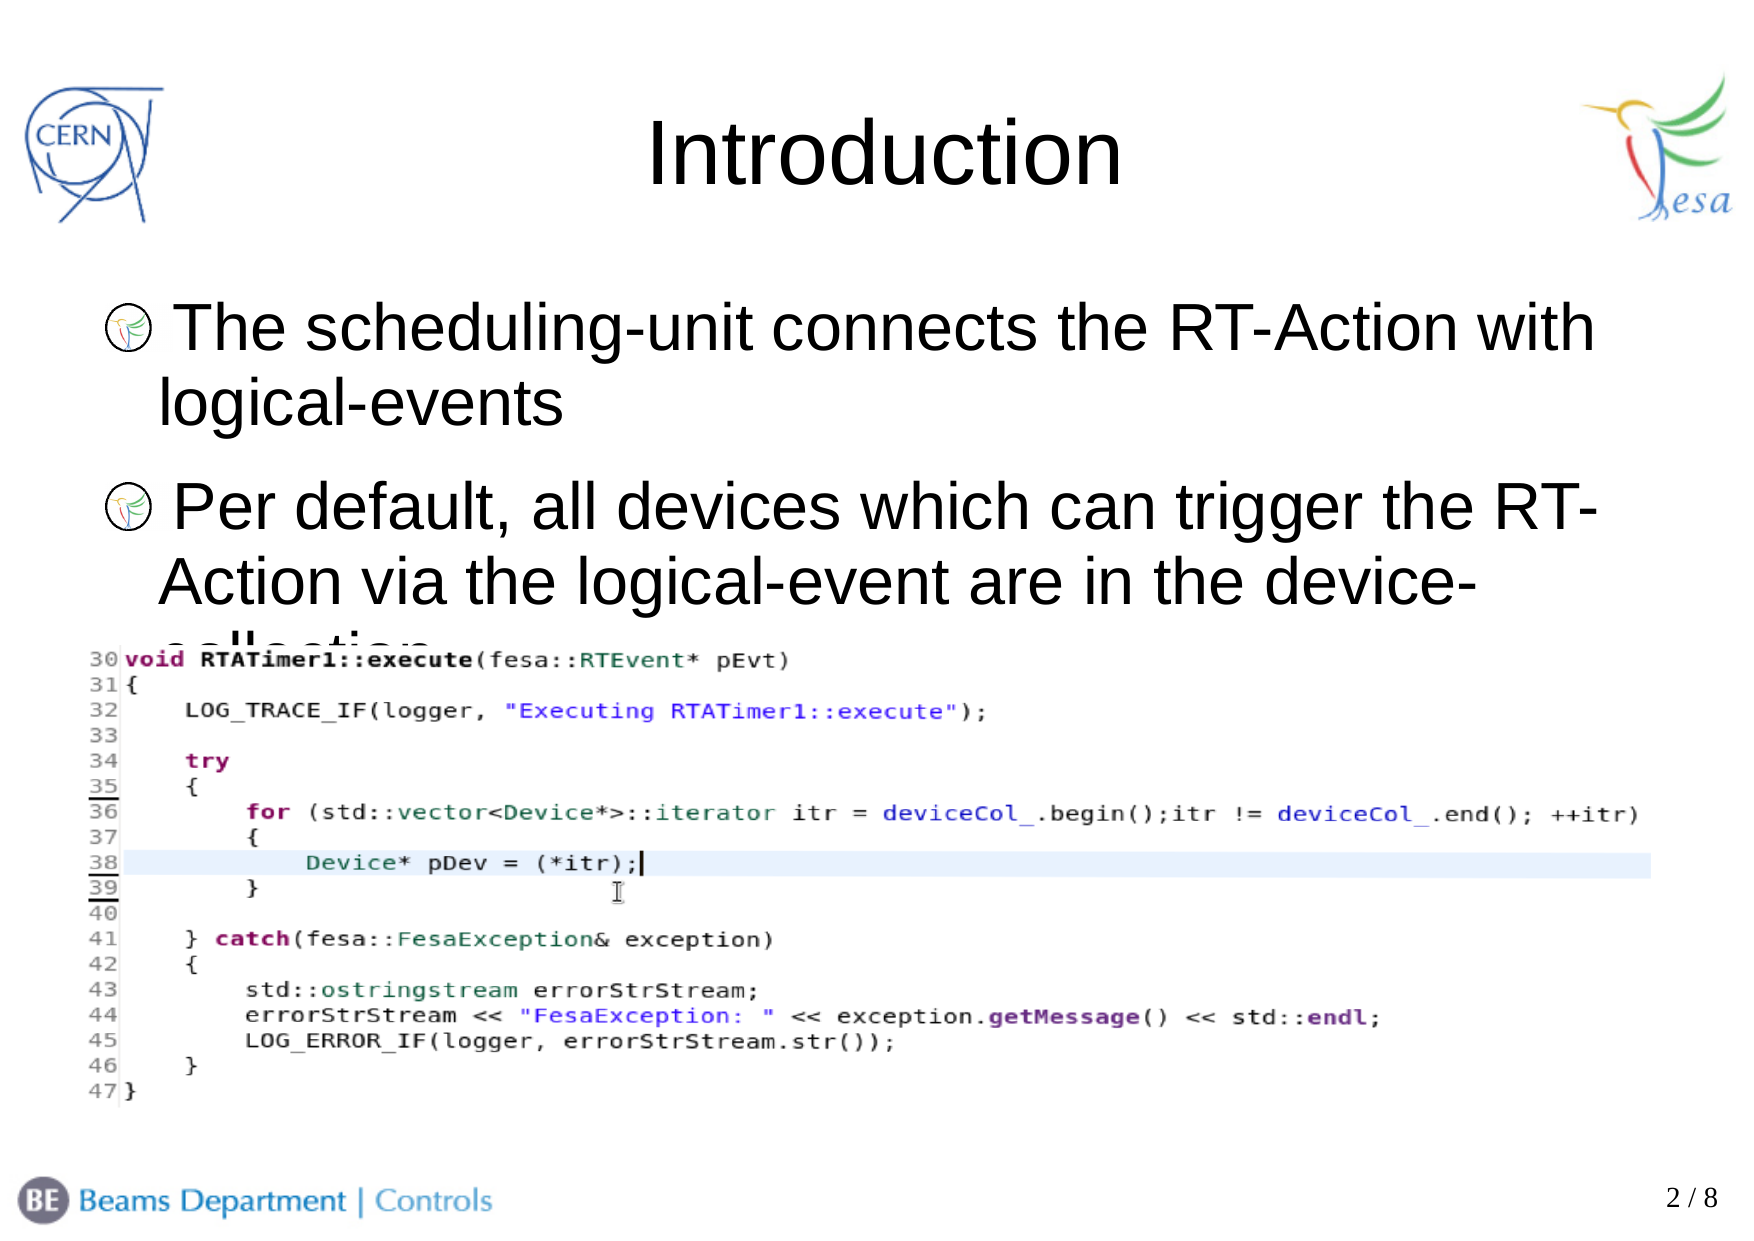

# Introduction
The scheduling-unit connects the RT-Action with logical-events
Per default, all devices which can trigger the RT-Action via the logical-event are in the device-collection.
2